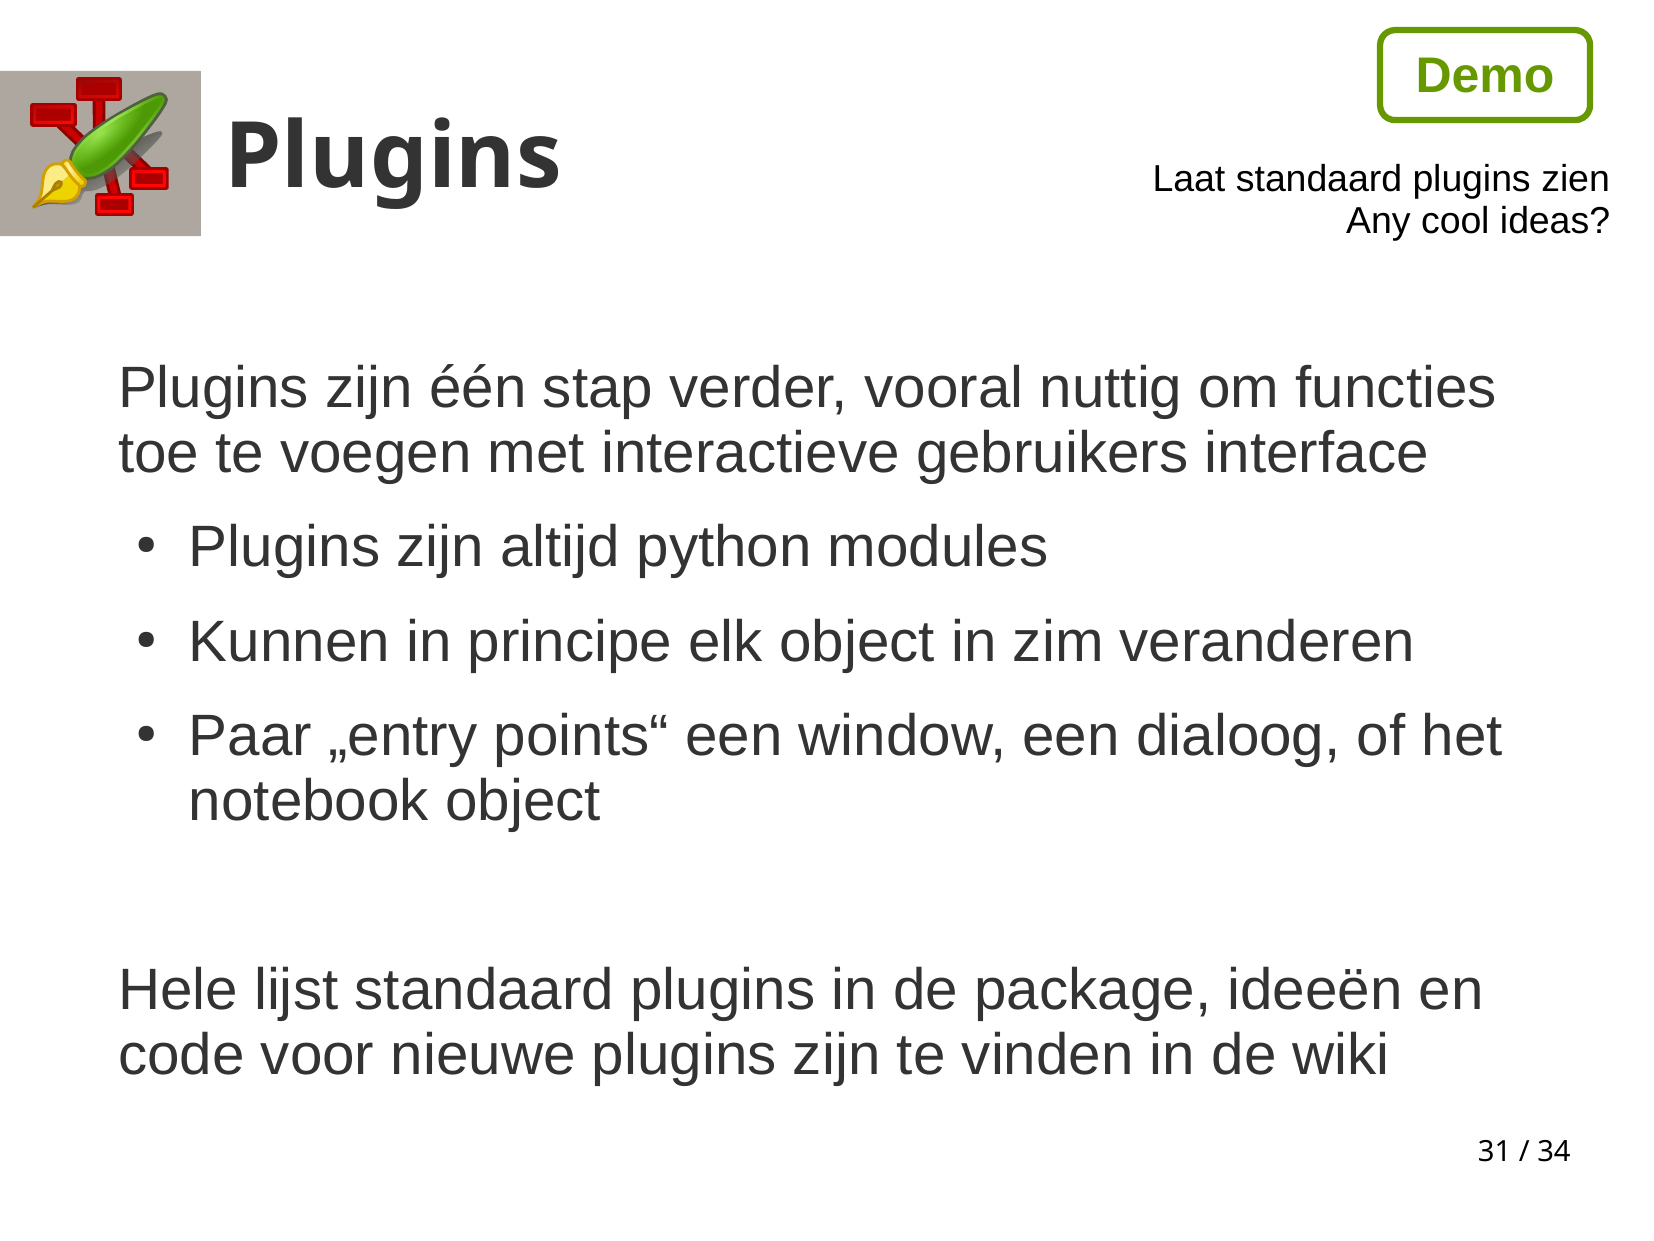

Demo
# Plugins
Laat standaard plugins zien
Any cool ideas?
Plugins zijn één stap verder, vooral nuttig om functies toe te voegen met interactieve gebruikers interface
Plugins zijn altijd python modules
Kunnen in principe elk object in zim veranderen
Paar „entry points“ een window, een dialoog, of het notebook object
Hele lijst standaard plugins in de package, ideeën en code voor nieuwe plugins zijn te vinden in de wiki
31